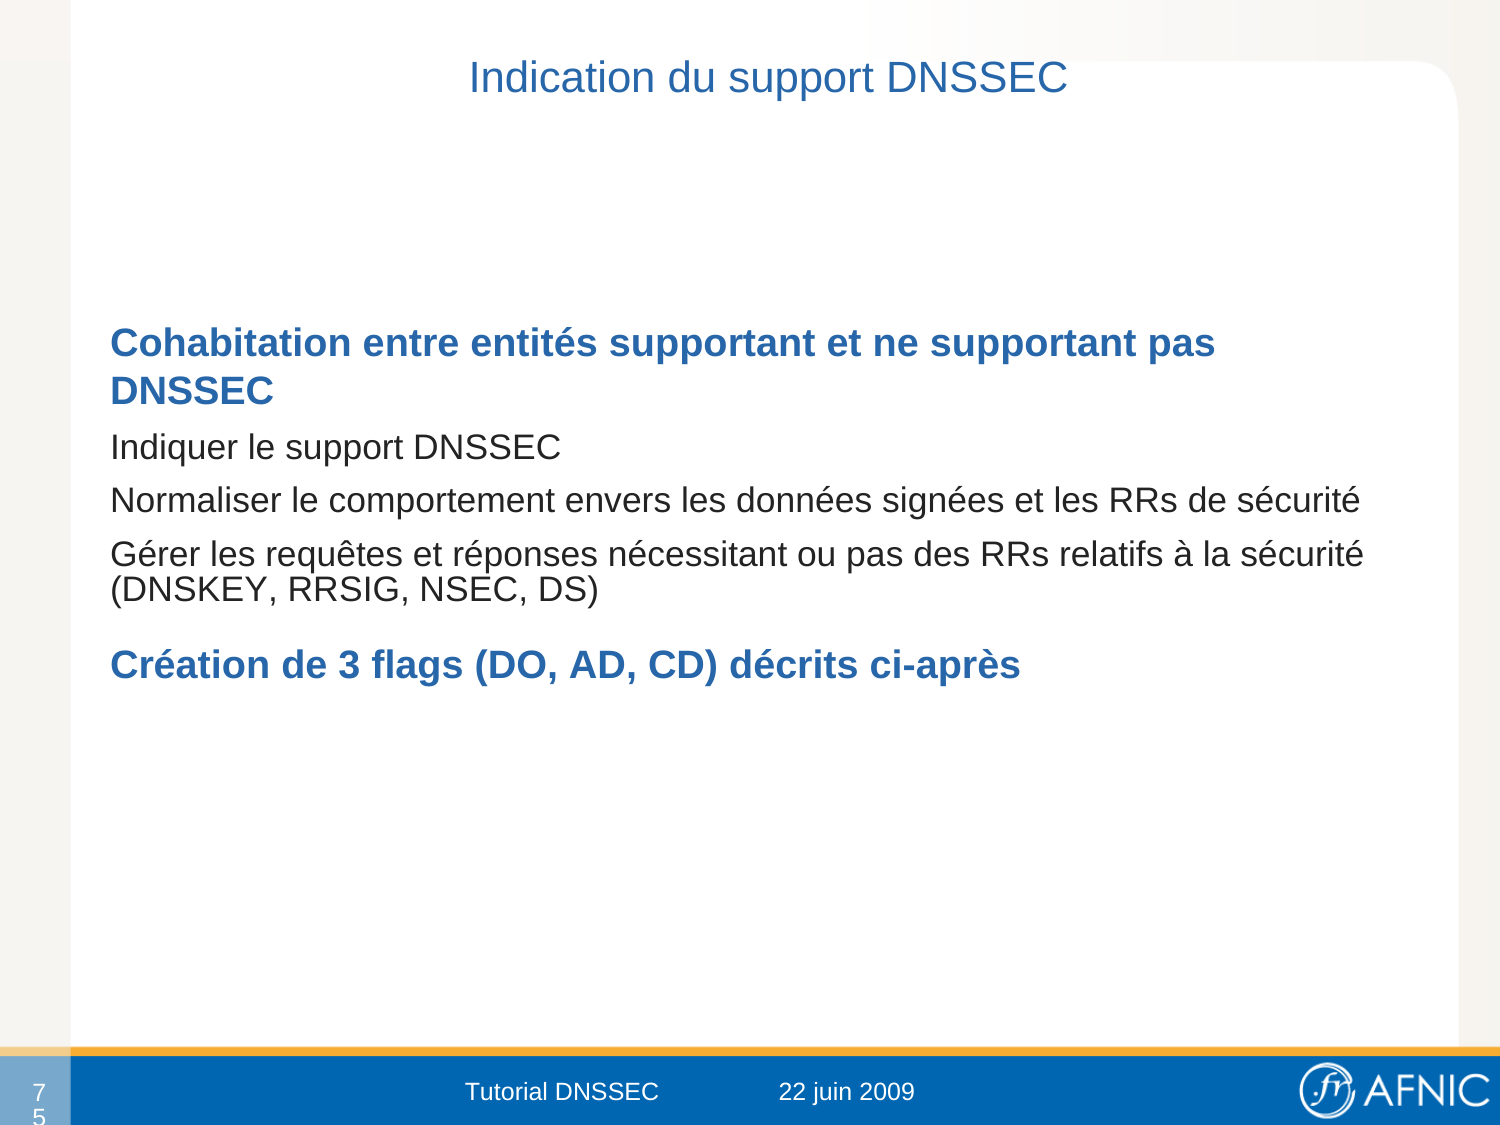

# Indication du support DNSSEC
Cohabitation entre entités supportant et ne supportant pas DNSSEC
Indiquer le support DNSSEC
Normaliser le comportement envers les données signées et les RRs de sécurité
Gérer les requêtes et réponses nécessitant ou pas des RRs relatifs à la sécurité (DNSKEY, RRSIG, NSEC, DS)
Création de 3 flags (DO, AD, CD) décrits ci-après